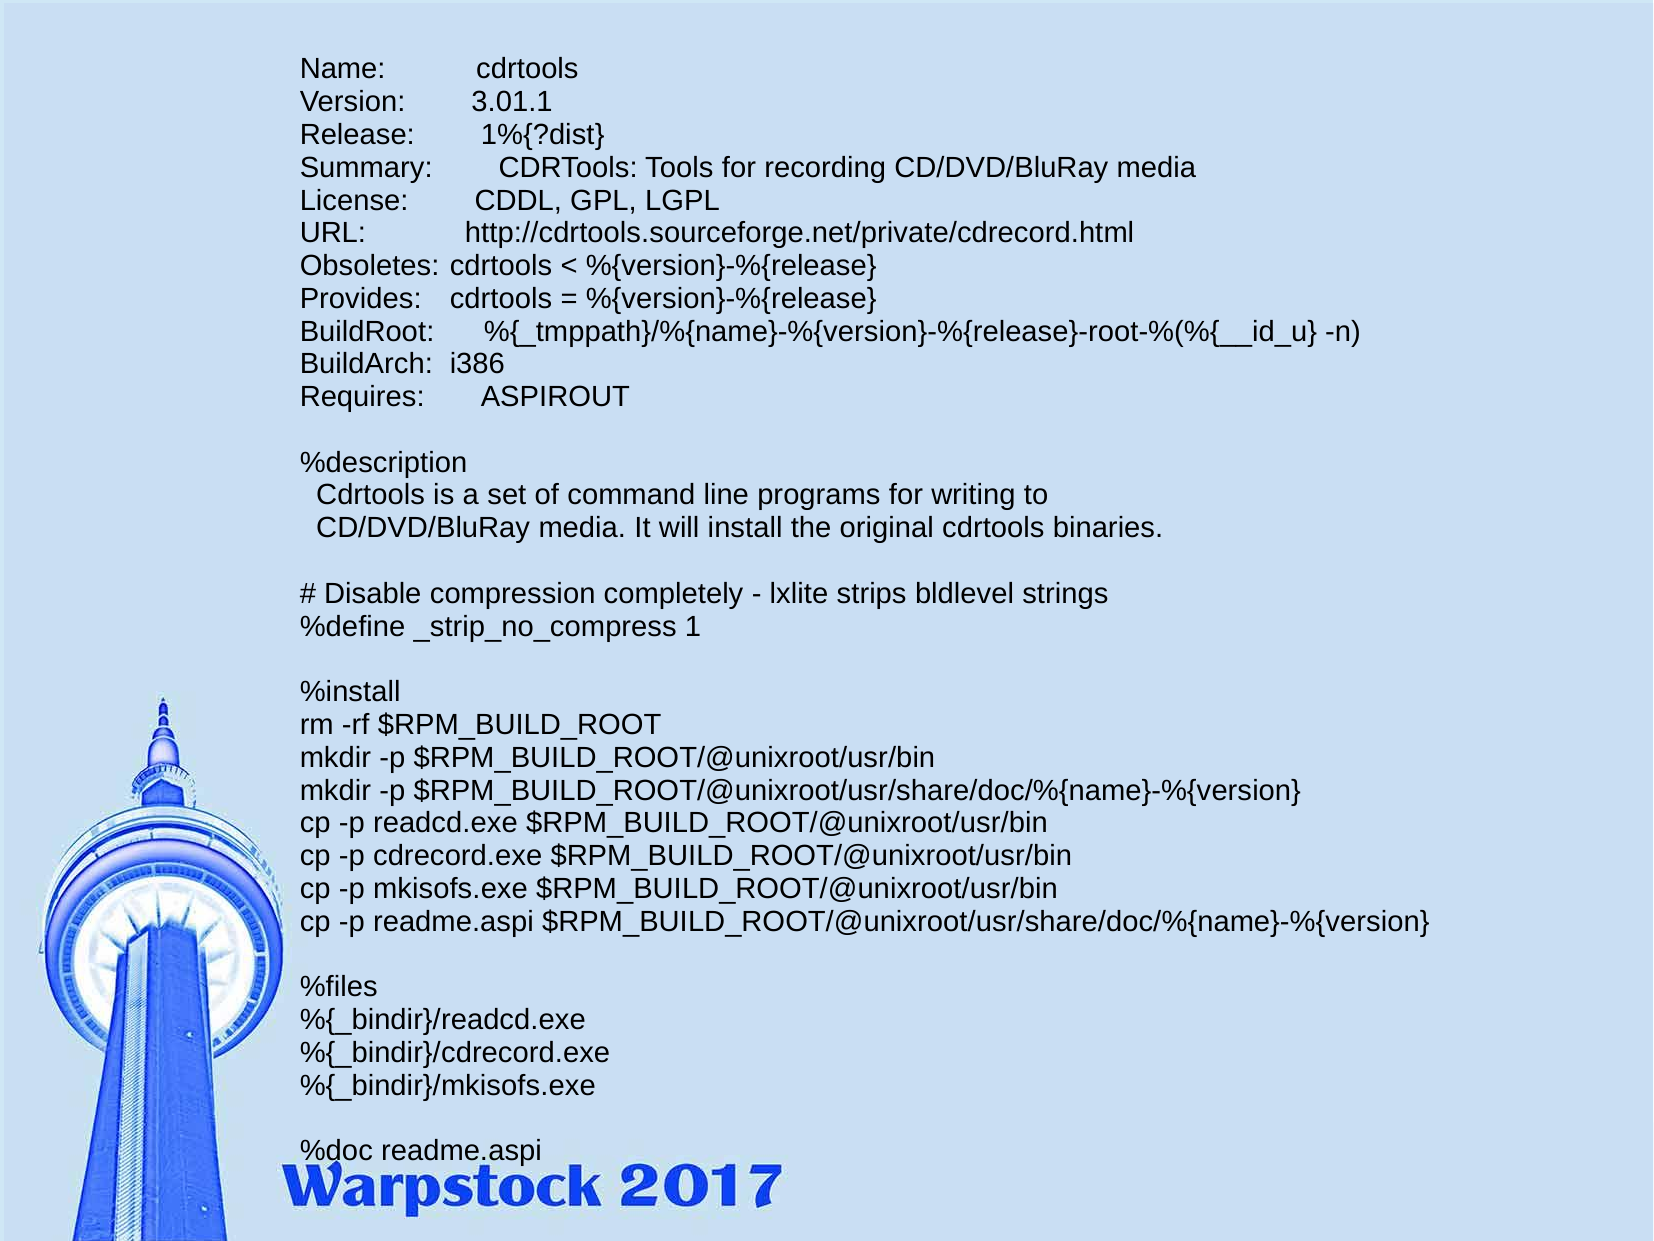

Name: cdrtools
Version: 3.01.1
Release: 1%{?dist}
Summary: CDRTools: Tools for recording CD/DVD/BluRay media
License: CDDL, GPL, LGPL
URL: http://cdrtools.sourceforge.net/private/cdrecord.html
Obsoletes:	cdrtools < %{version}-%{release}
Provides:	cdrtools = %{version}-%{release}
BuildRoot: %{_tmppath}/%{name}-%{version}-%{release}-root-%(%{__id_u} -n)
BuildArch:	i386
Requires: ASPIROUT
%description
 Cdrtools is a set of command line programs for writing to
 CD/DVD/BluRay media. It will install the original cdrtools binaries.
# Disable compression completely - lxlite strips bldlevel strings
%define _strip_no_compress 1
%install
rm -rf $RPM_BUILD_ROOT
mkdir -p $RPM_BUILD_ROOT/@unixroot/usr/bin
mkdir -p $RPM_BUILD_ROOT/@unixroot/usr/share/doc/%{name}-%{version}
cp -p readcd.exe $RPM_BUILD_ROOT/@unixroot/usr/bin
cp -p cdrecord.exe $RPM_BUILD_ROOT/@unixroot/usr/bin
cp -p mkisofs.exe $RPM_BUILD_ROOT/@unixroot/usr/bin
cp -p readme.aspi $RPM_BUILD_ROOT/@unixroot/usr/share/doc/%{name}-%{version}
%files
%{_bindir}/readcd.exe
%{_bindir}/cdrecord.exe
%{_bindir}/mkisofs.exe
%doc readme.aspi